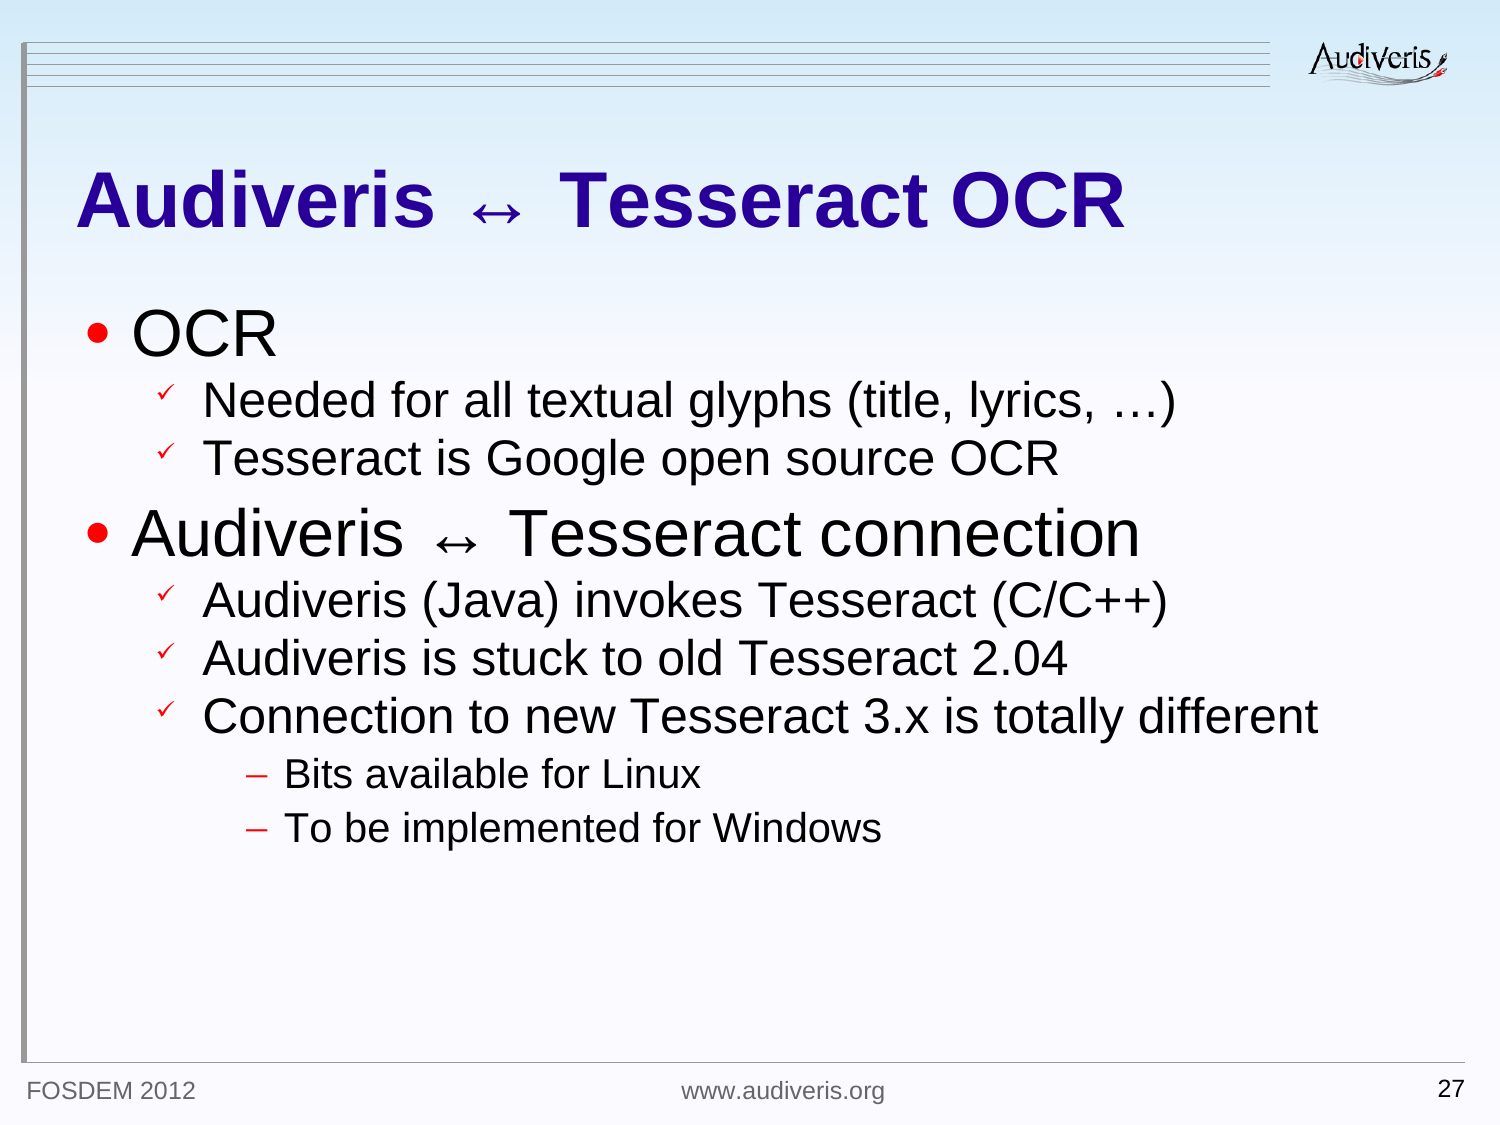

# Audiveris ↔ Tesseract OCR
OCR
Needed for all textual glyphs (title, lyrics, …)
Tesseract is Google open source OCR
Audiveris ↔ Tesseract connection
Audiveris (Java) invokes Tesseract (C/C++)
Audiveris is stuck to old Tesseract 2.04
Connection to new Tesseract 3.x is totally different
Bits available for Linux
To be implemented for Windows